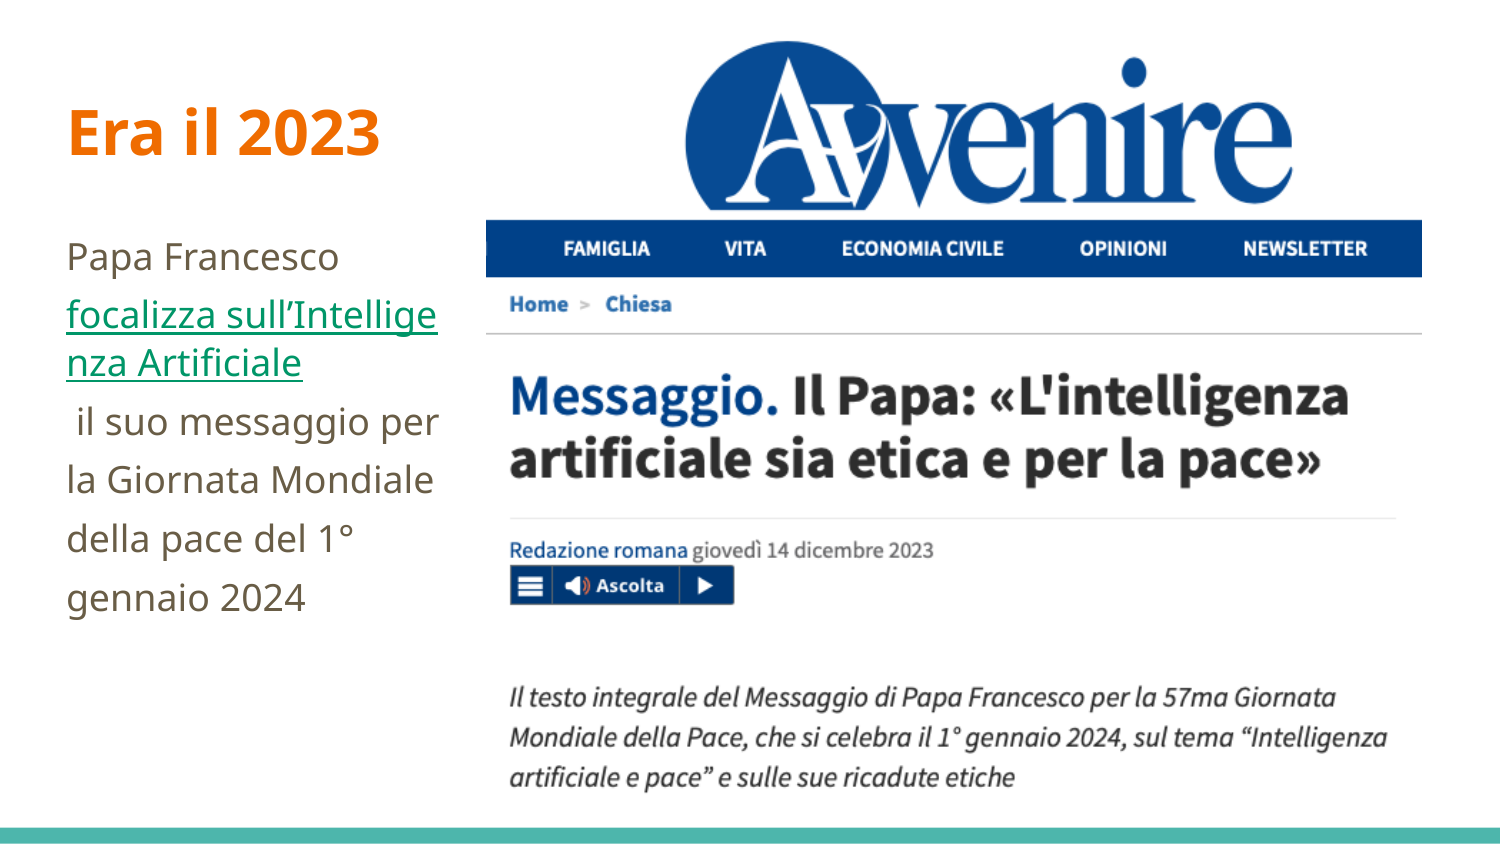

# Era il 2023
Papa Francesco focalizza sull’Intelligenza Artificiale il suo messaggio per la Giornata Mondiale della pace del 1° gennaio 2024